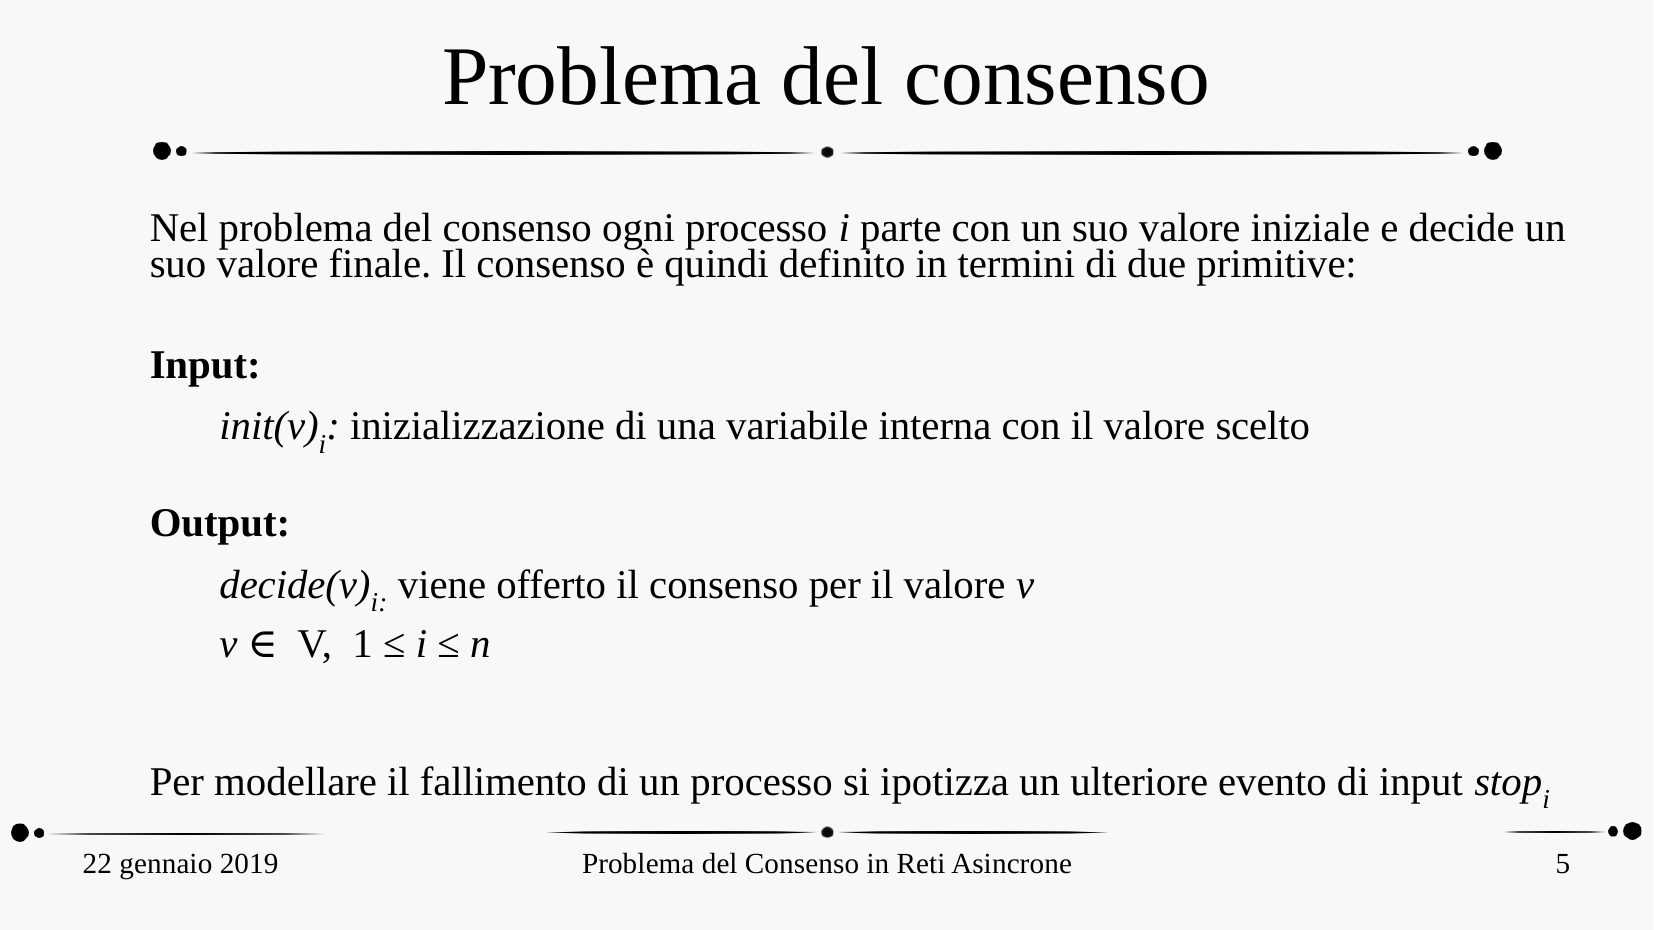

# Problema del consenso
Nel problema del consenso ogni processo i parte con un suo valore iniziale e decide un suo valore finale. Il consenso è quindi definito in termini di due primitive:
Input:
init(v)i: inizializzazione di una variabile interna con il valore scelto
Output:
decide(v)i: viene offerto il consenso per il valore v
v ∈ V, 1 ≤ i ≤ n
Per modellare il fallimento di un processo si ipotizza un ulteriore evento di input stopi
22 gennaio 2019
Problema del Consenso in Reti Asincrone
5